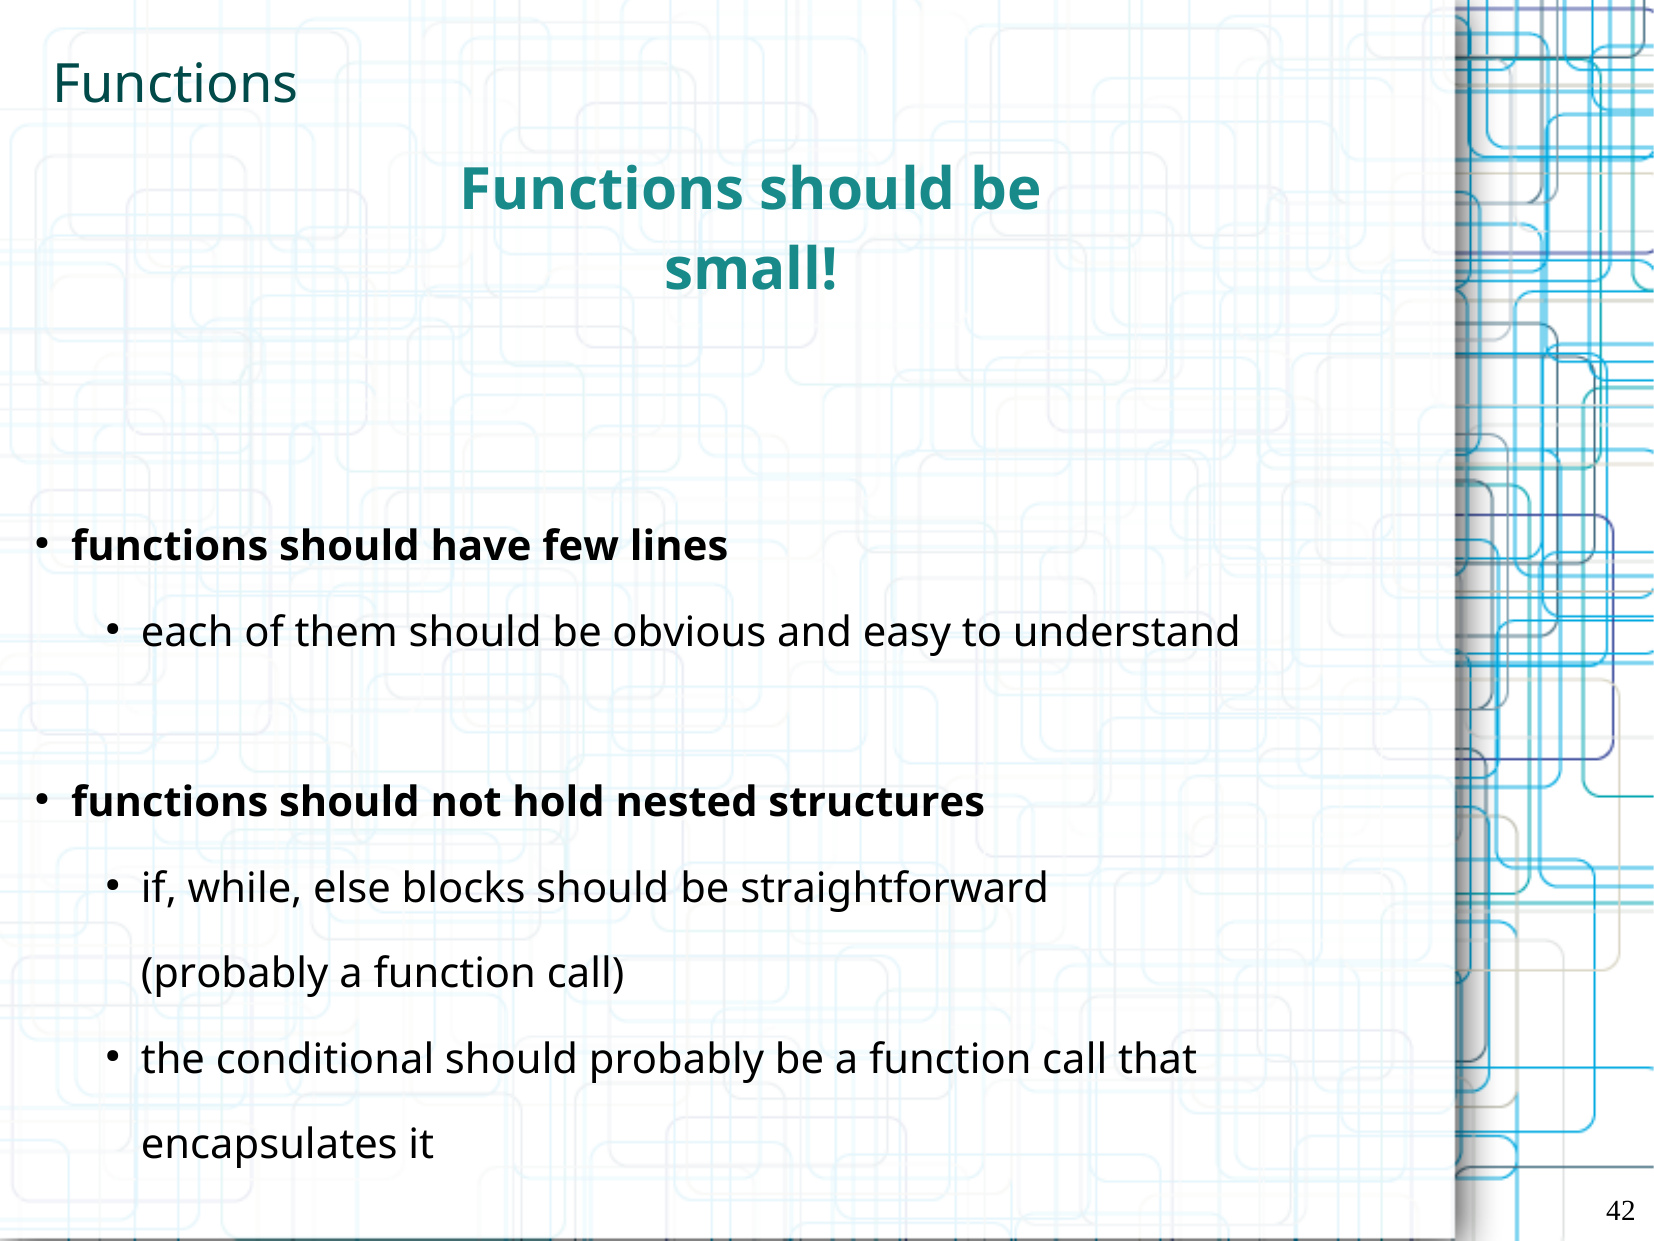

Functions
Functions should be small!
 functions should have few lines
each of them should be obvious and easy to understand
 functions should not hold nested structures
if, while, else blocks should be straightforward
(probably a function call)
the conditional should probably be a function call that encapsulates it
42